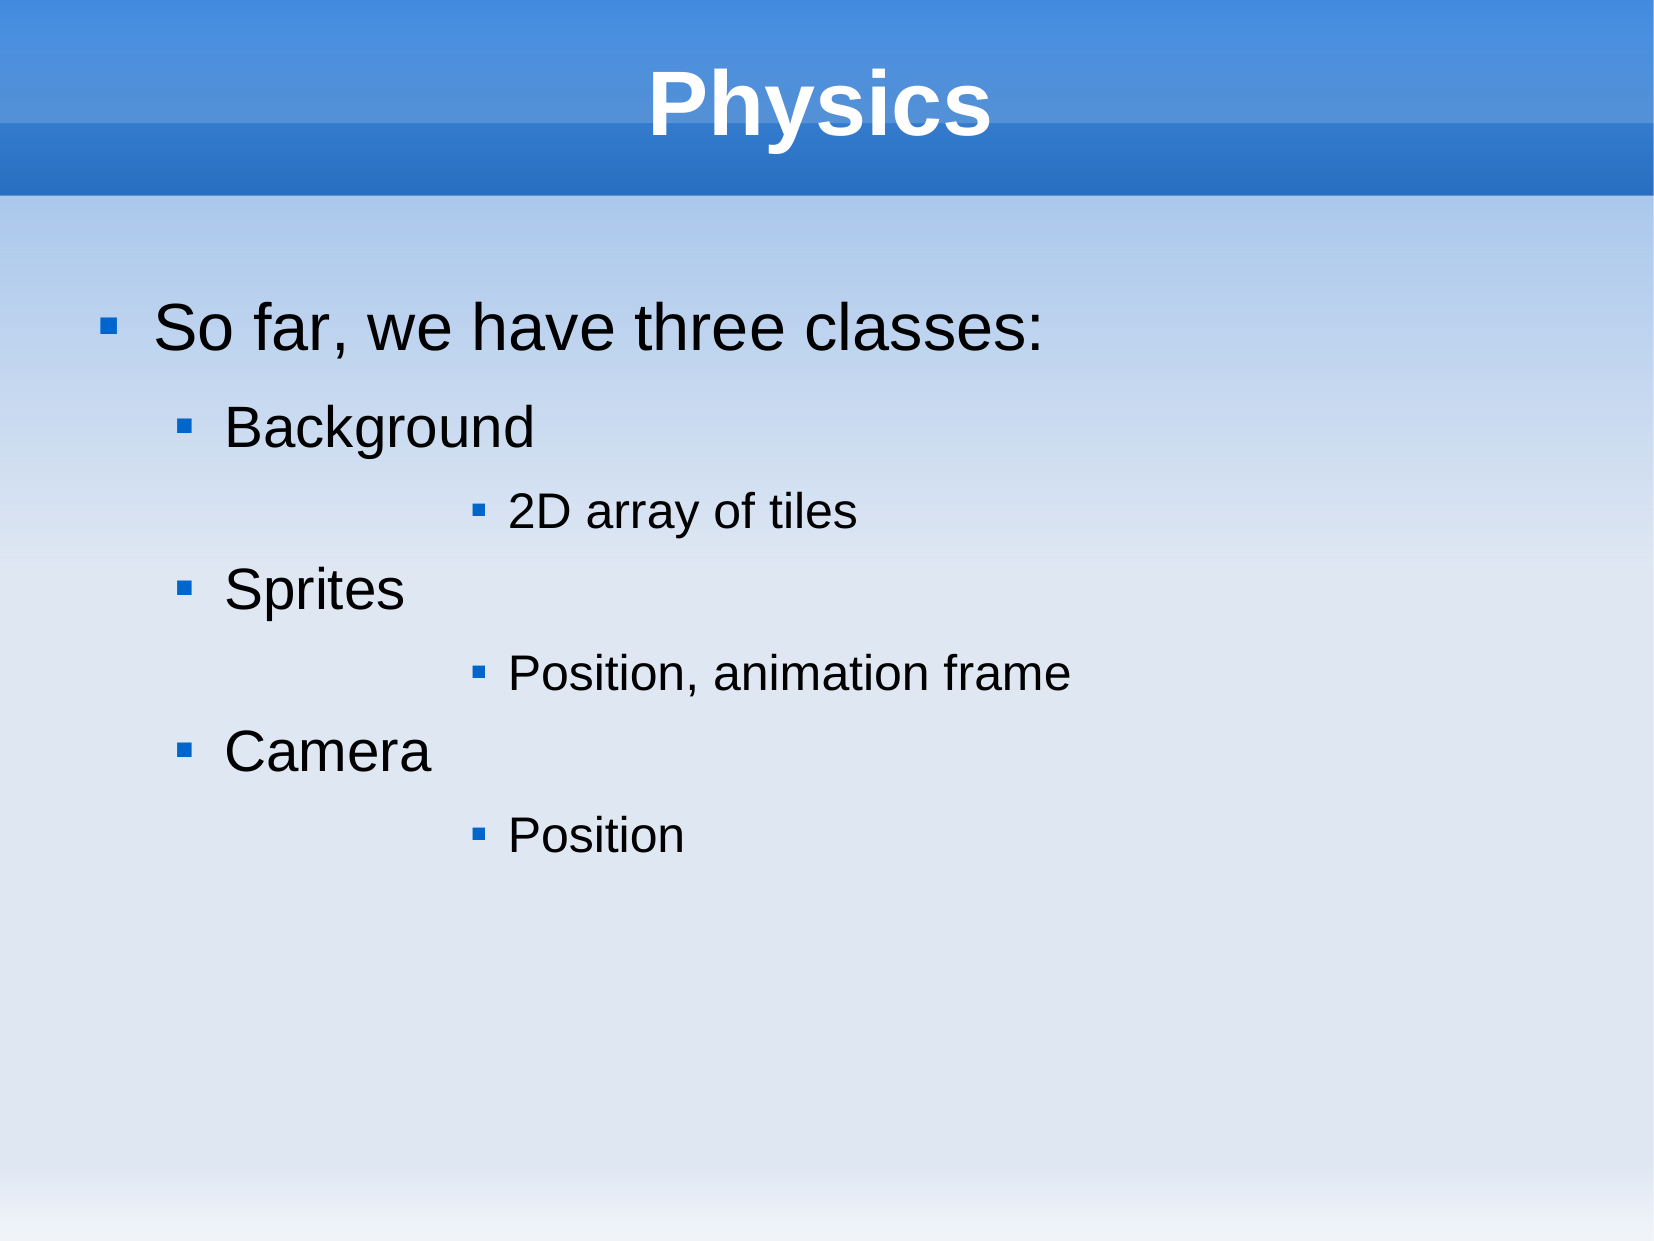

# Physics
So far, we have three classes:
Background
2D array of tiles
Sprites
Position, animation frame
Camera
Position